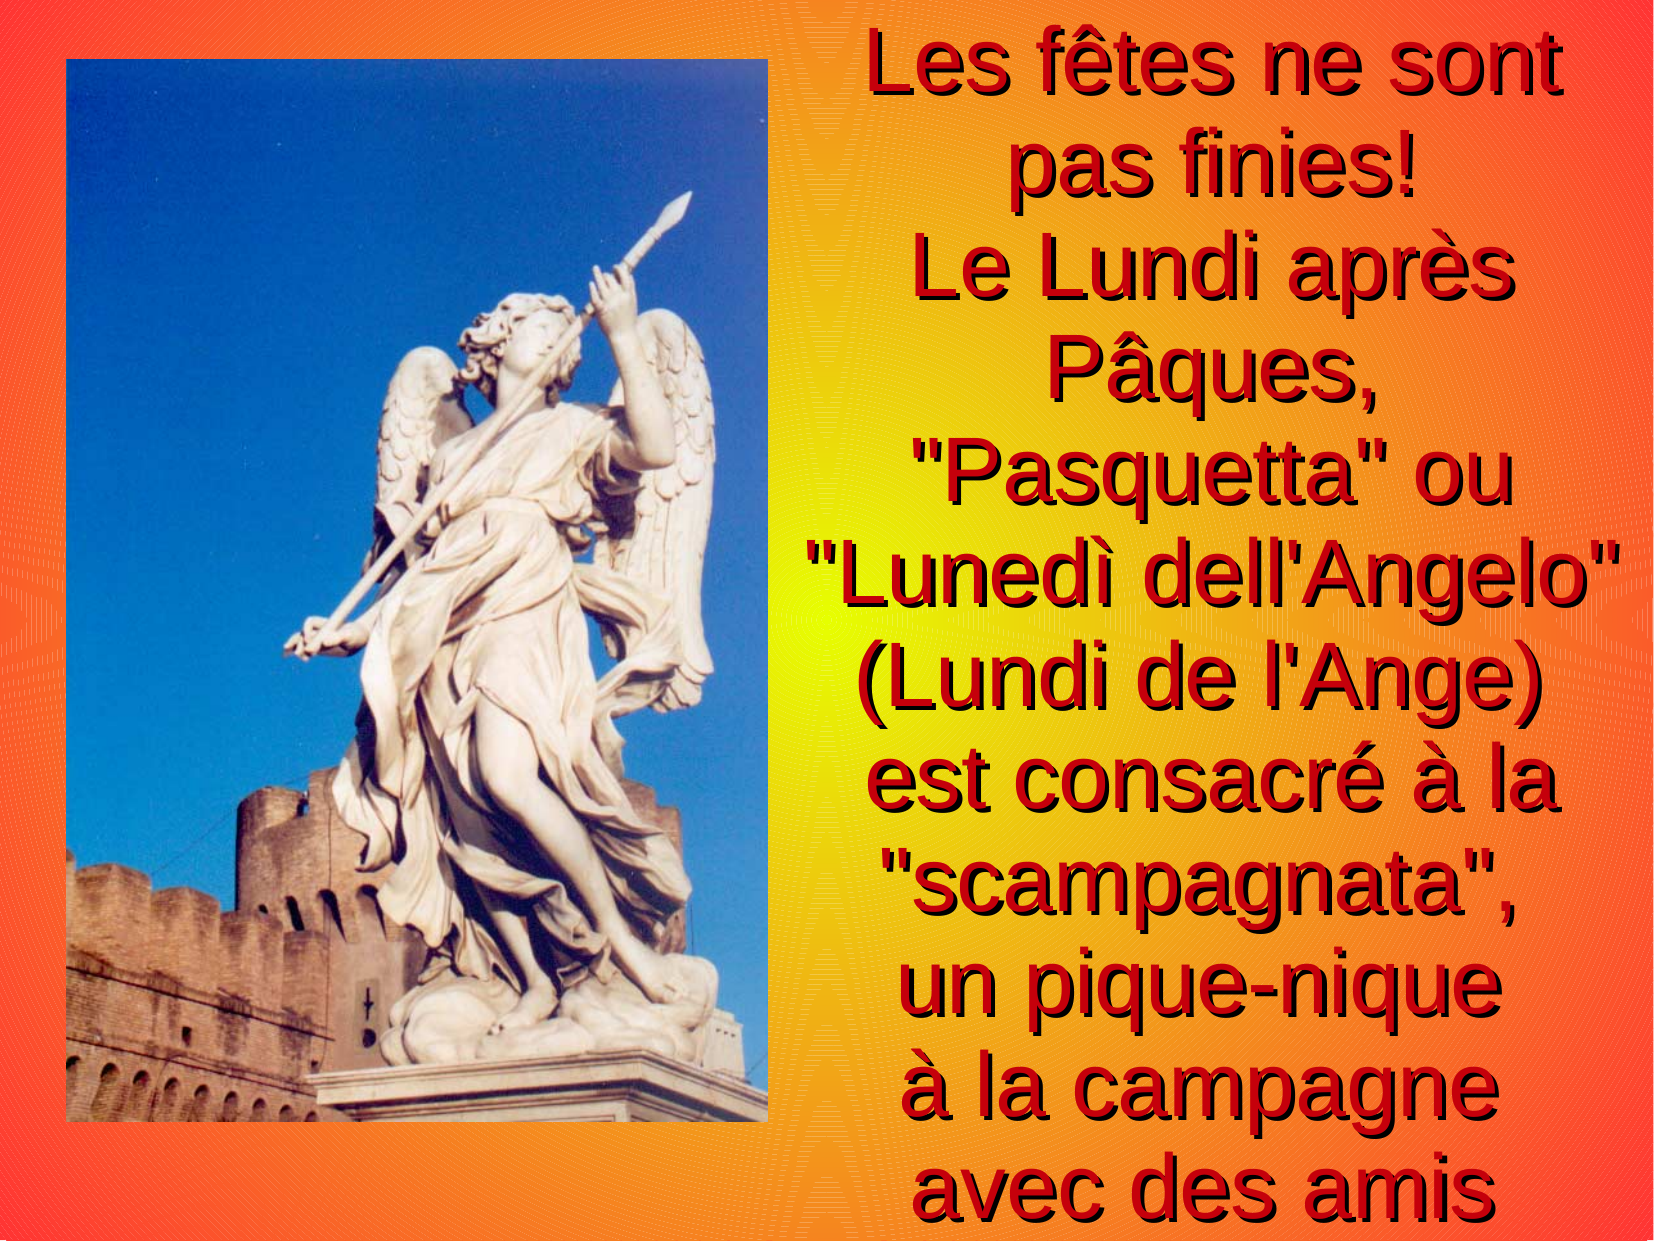

# Les fêtes ne sont pas finies! Le Lundi après Pâques, "Pasquetta" ou "Lunedì dell'Angelo" (Lundi de l'Ange) est consacré à la "scampagnata", un pique-nique à la campagne avec des amis